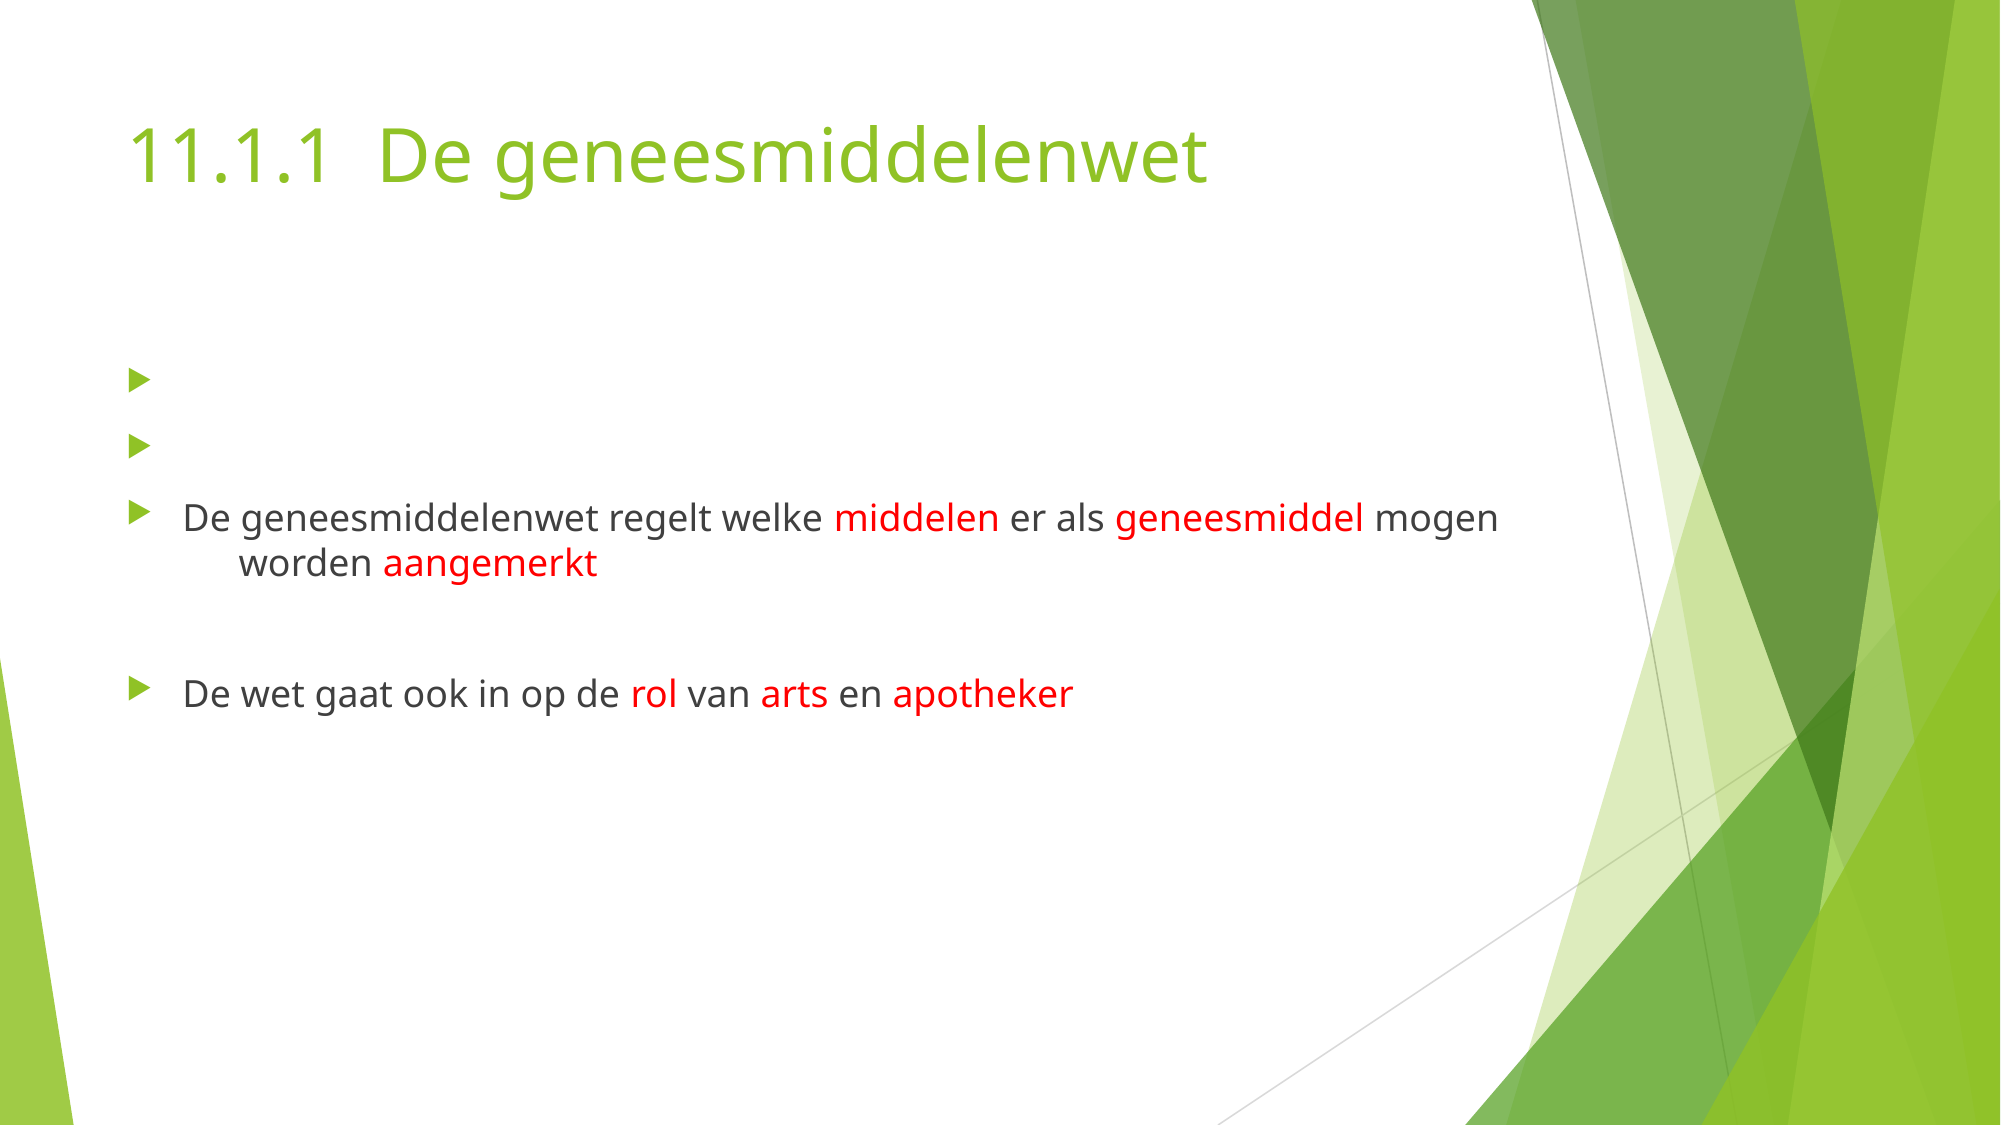

# 11.1.1 De geneesmiddelenwet
De geneesmiddelenwet regelt welke middelen er als geneesmiddel mogen worden aangemerkt
De wet gaat ook in op de rol van arts en apotheker